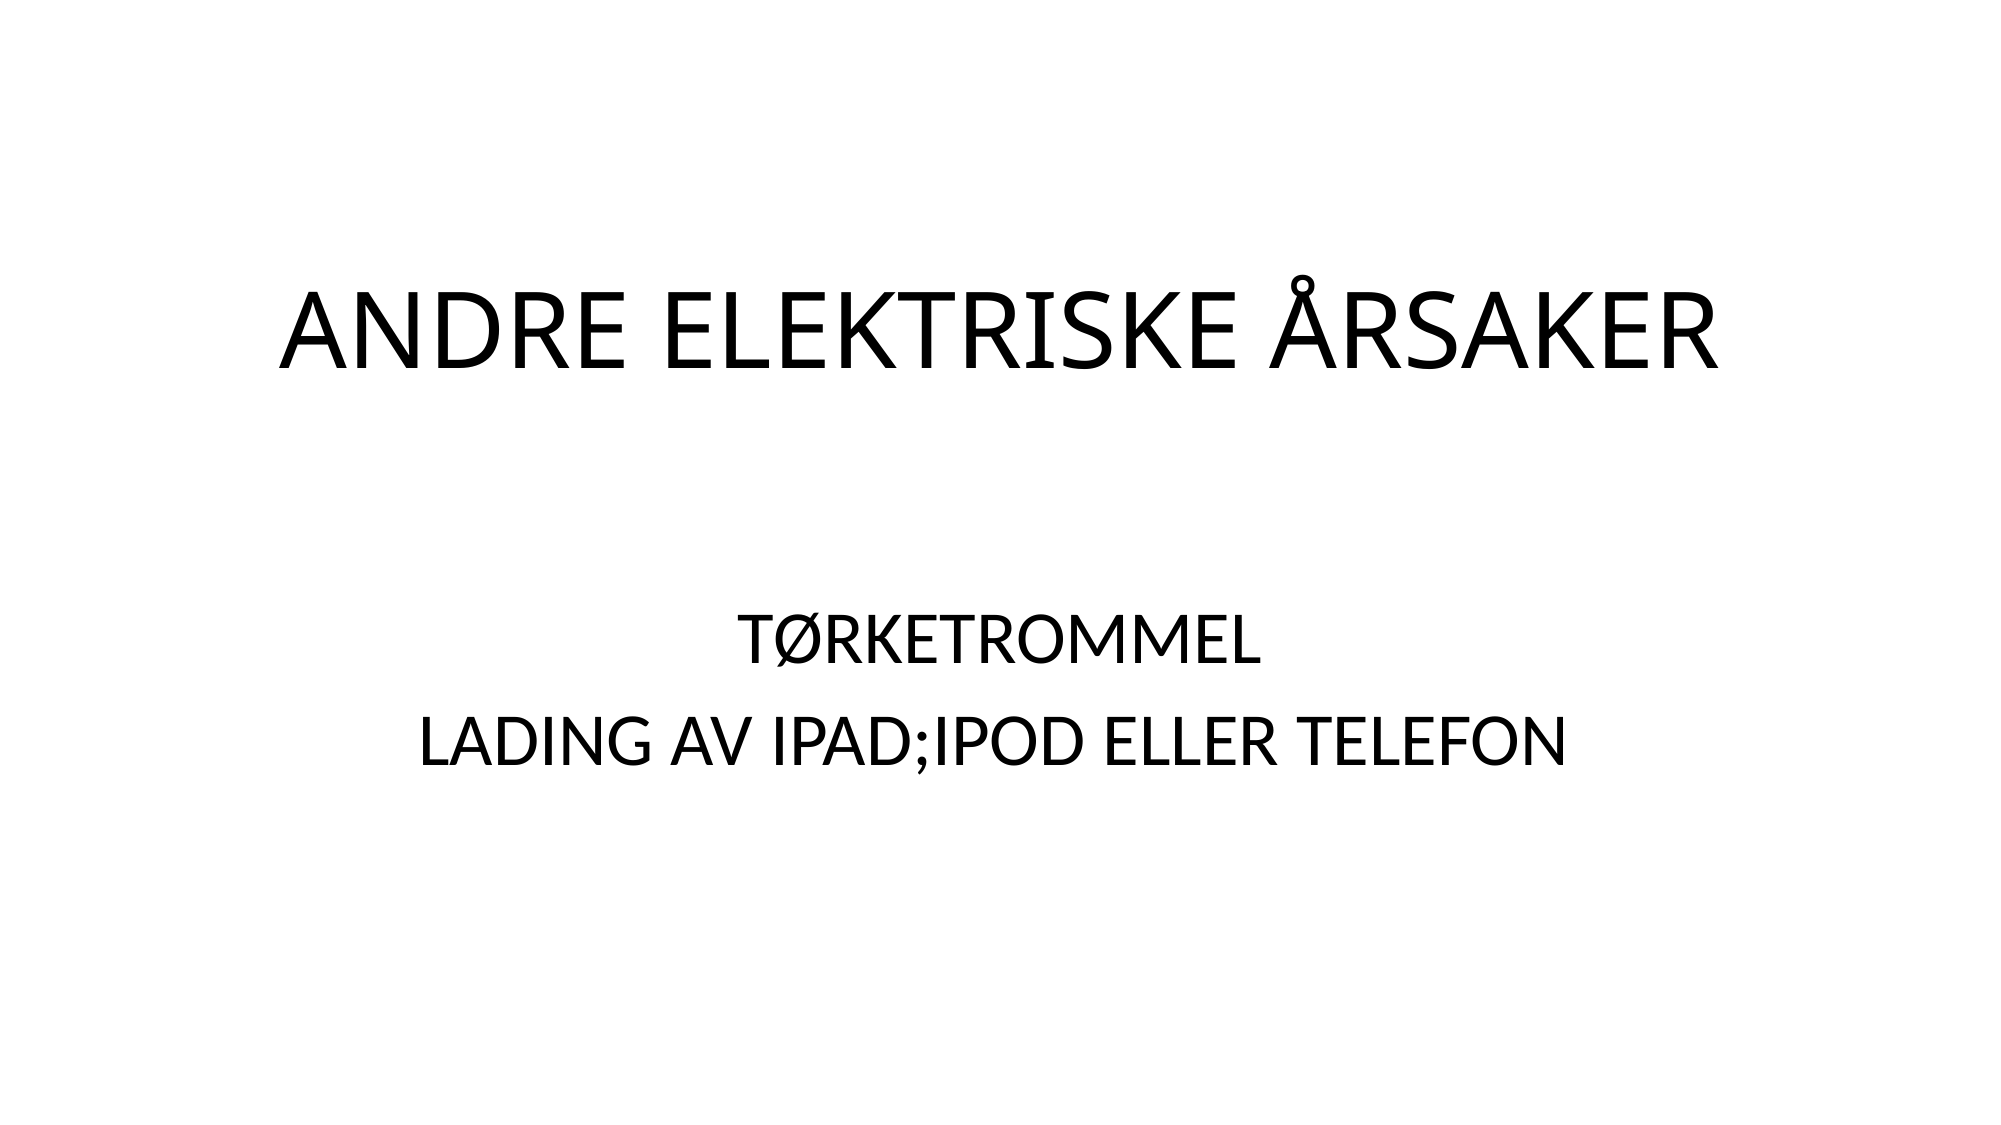

# ANDRE ELEKTRISKE ÅRSAKER
TØRKETROMMEL
LADING AV IPAD;IPOD ELLER TELEFON